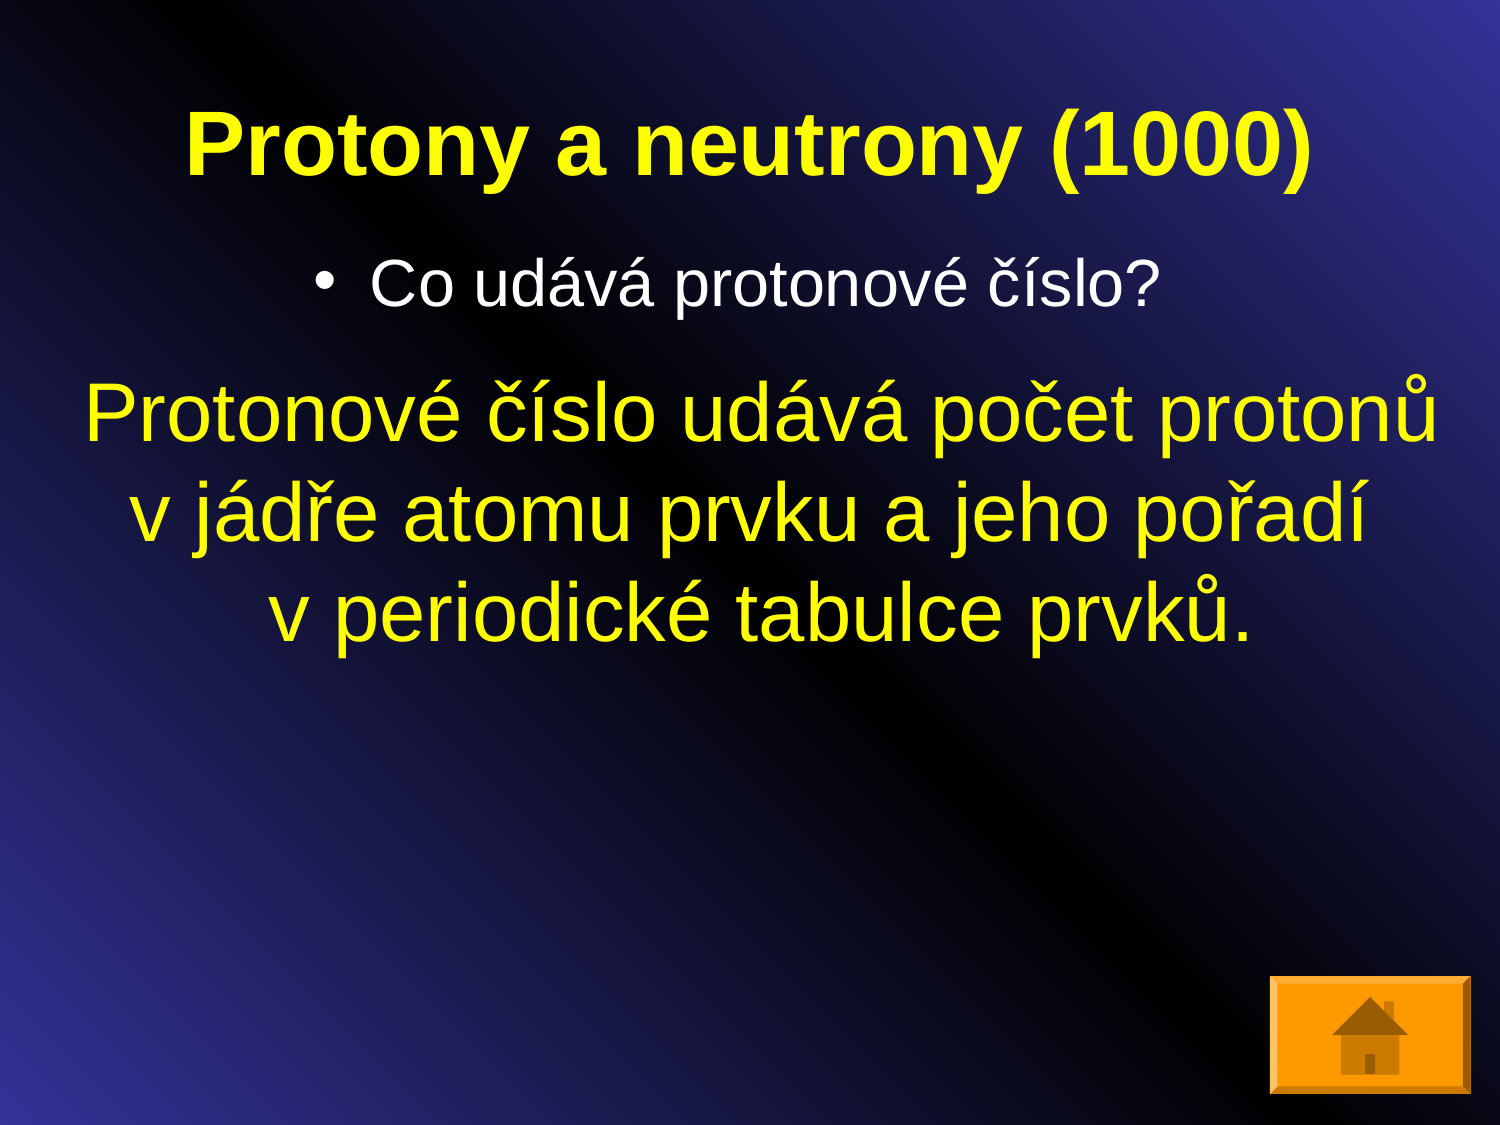

# Protony a neutrony (1000)
Co udává protonové číslo?
Protonové číslo udává počet protonů v jádře atomu prvku a jeho pořadí
v periodické tabulce prvků.